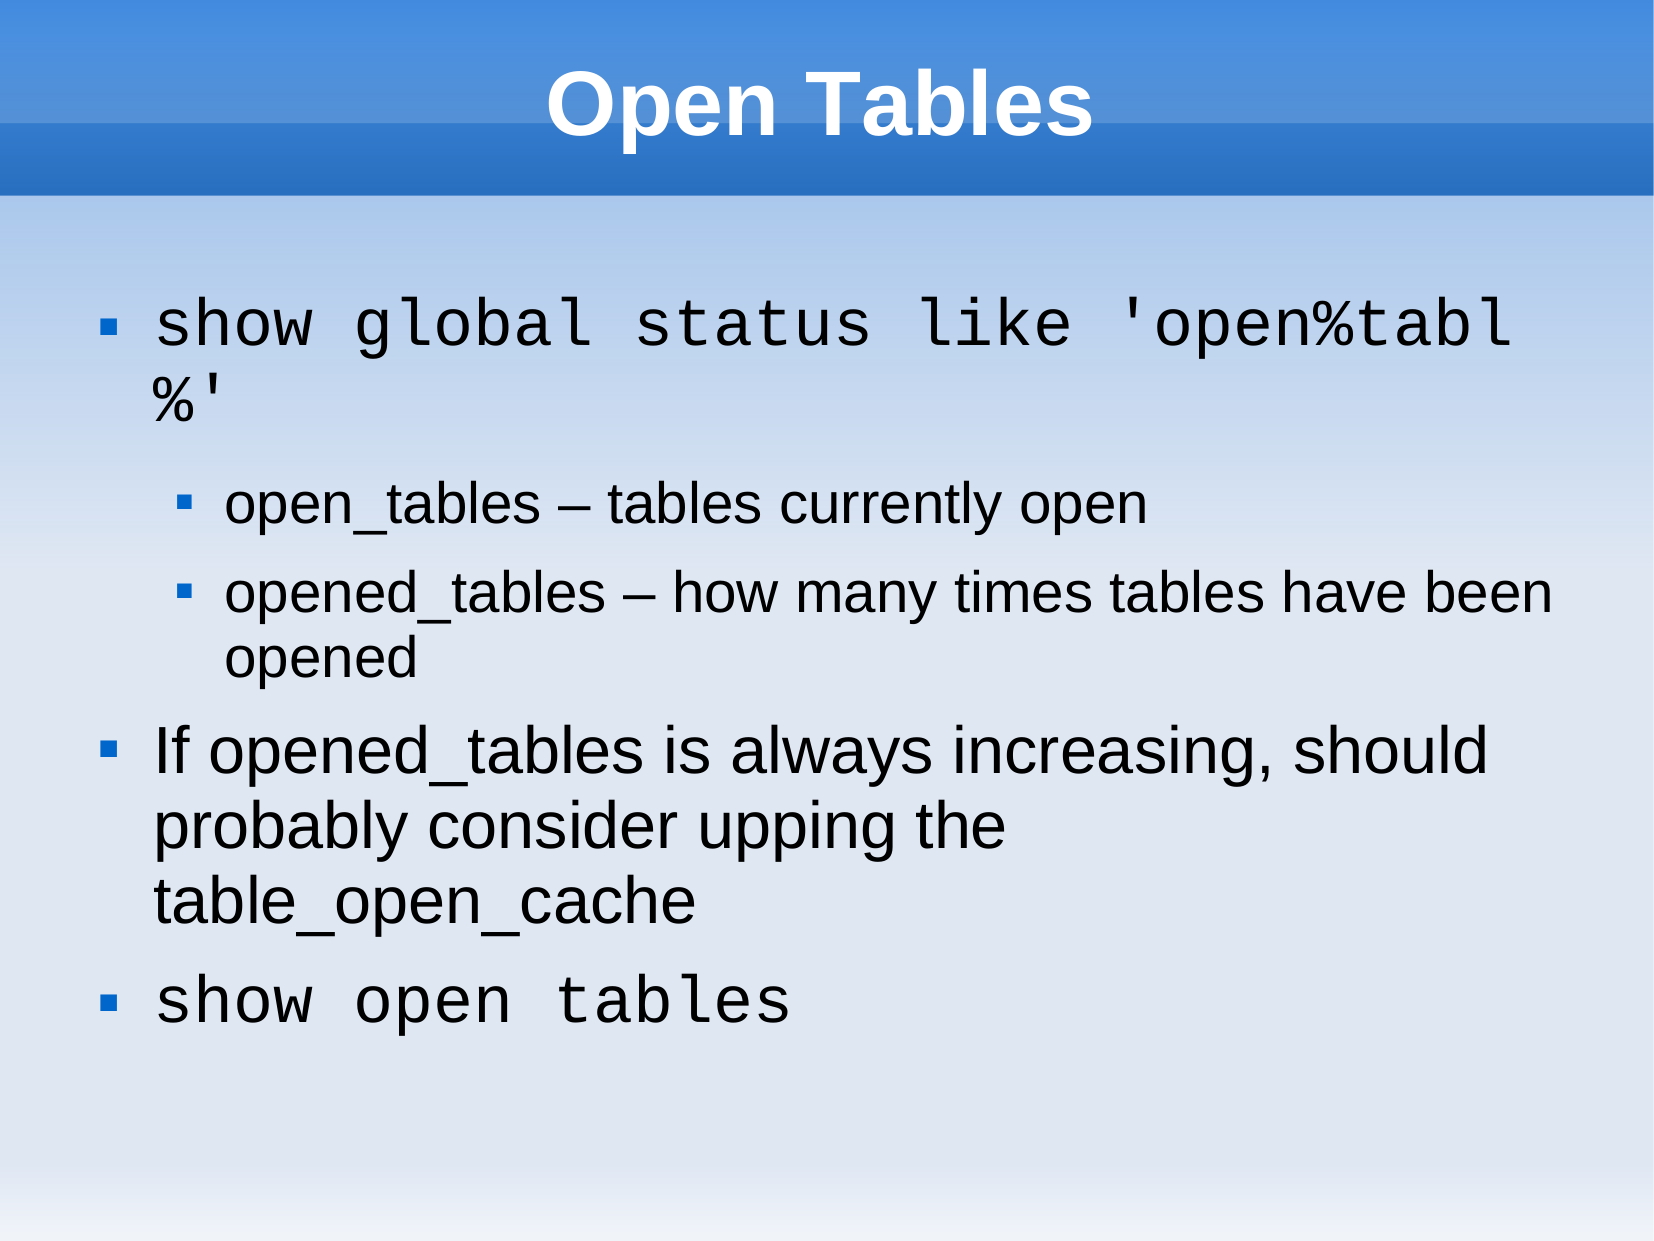

# Open Tables
show global status like 'open%tabl%'
open_tables – tables currently open
opened_tables – how many times tables have been opened
If opened_tables is always increasing, should probably consider upping the table_open_cache
show open tables